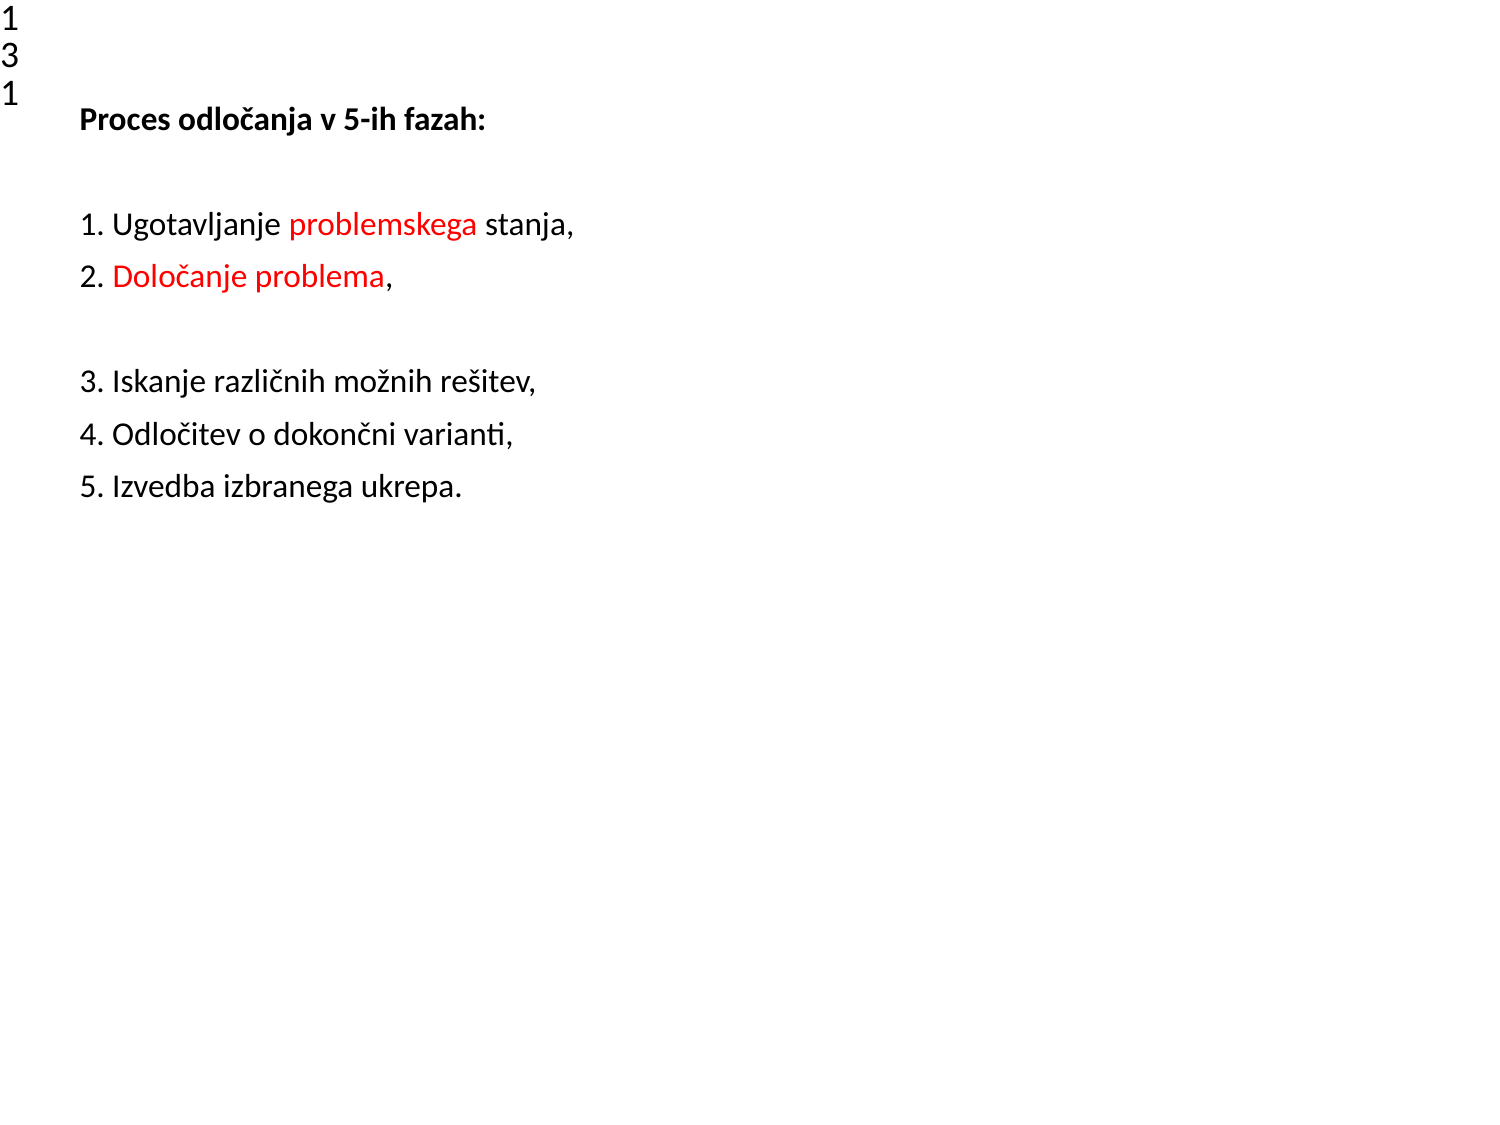

Proces odločanja v 5-ih fazah:
1. Ugotavljanje problemskega stanja,
2. Določanje problema,
3. Iskanje različnih možnih rešitev,
4. Odločitev o dokončni varianti,
5. Izvedba izbranega ukrepa.